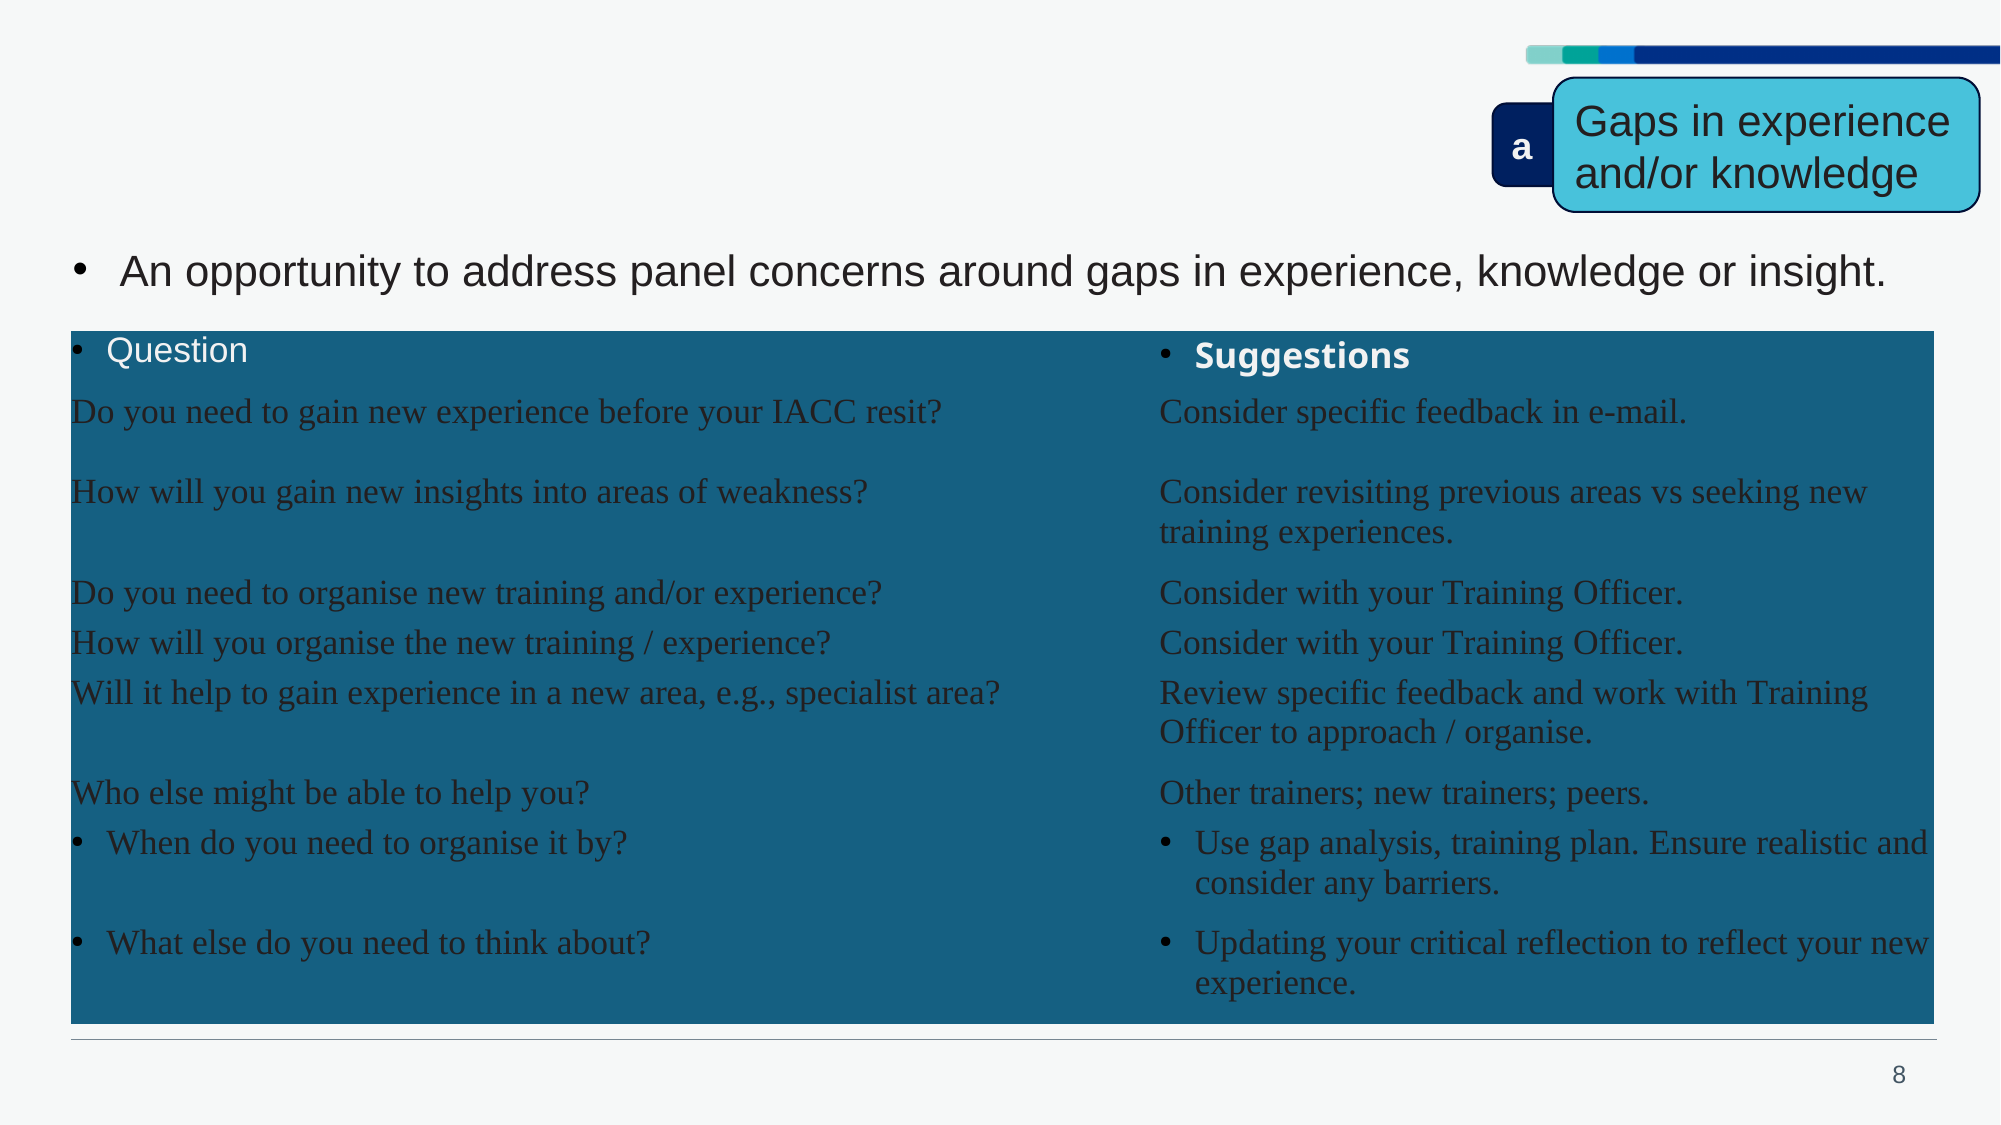

Gaps in experience and/or knowledge
a
An opportunity to address panel concerns around gaps in experience, knowledge or insight.
| Question | Suggestions |
| --- | --- |
| Do you need to gain new experience before your IACC resit? | Consider specific feedback in e-mail. |
| How will you gain new insights into areas of weakness? | Consider revisiting previous areas vs seeking new training experiences. |
| Do you need to organise new training and/or experience? | Consider with your Training Officer. |
| How will you organise the new training / experience? | Consider with your Training Officer. |
| Will it help to gain experience in a new area, e.g., specialist area? | Review specific feedback and work with Training Officer to approach / organise. |
| Who else might be able to help you? | Other trainers; new trainers; peers. |
| When do you need to organise it by? | Use gap analysis, training plan. Ensure realistic and consider any barriers. |
| What else do you need to think about? | Updating your critical reflection to reflect your new experience. |
# Gaps in experience and/or knowledge